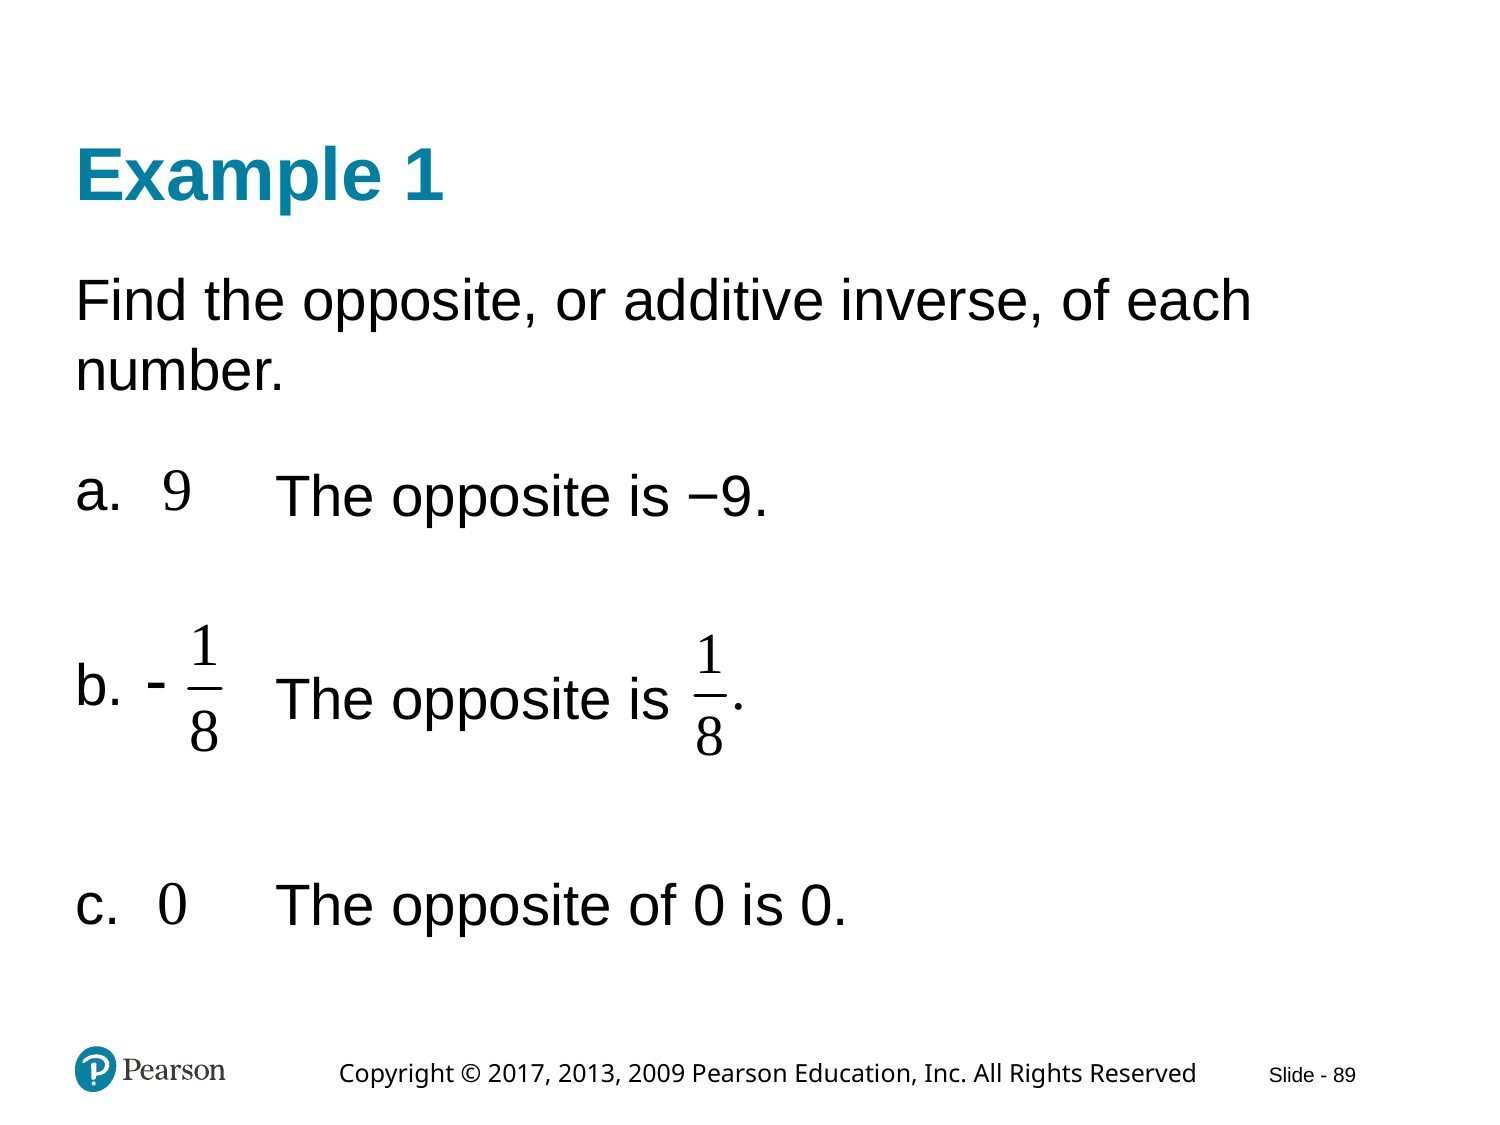

# Example 1
Find the opposite, or additive inverse, of each number.
a.
The opposite is −9.
b.
The opposite is
c.
The opposite of 0 is 0.